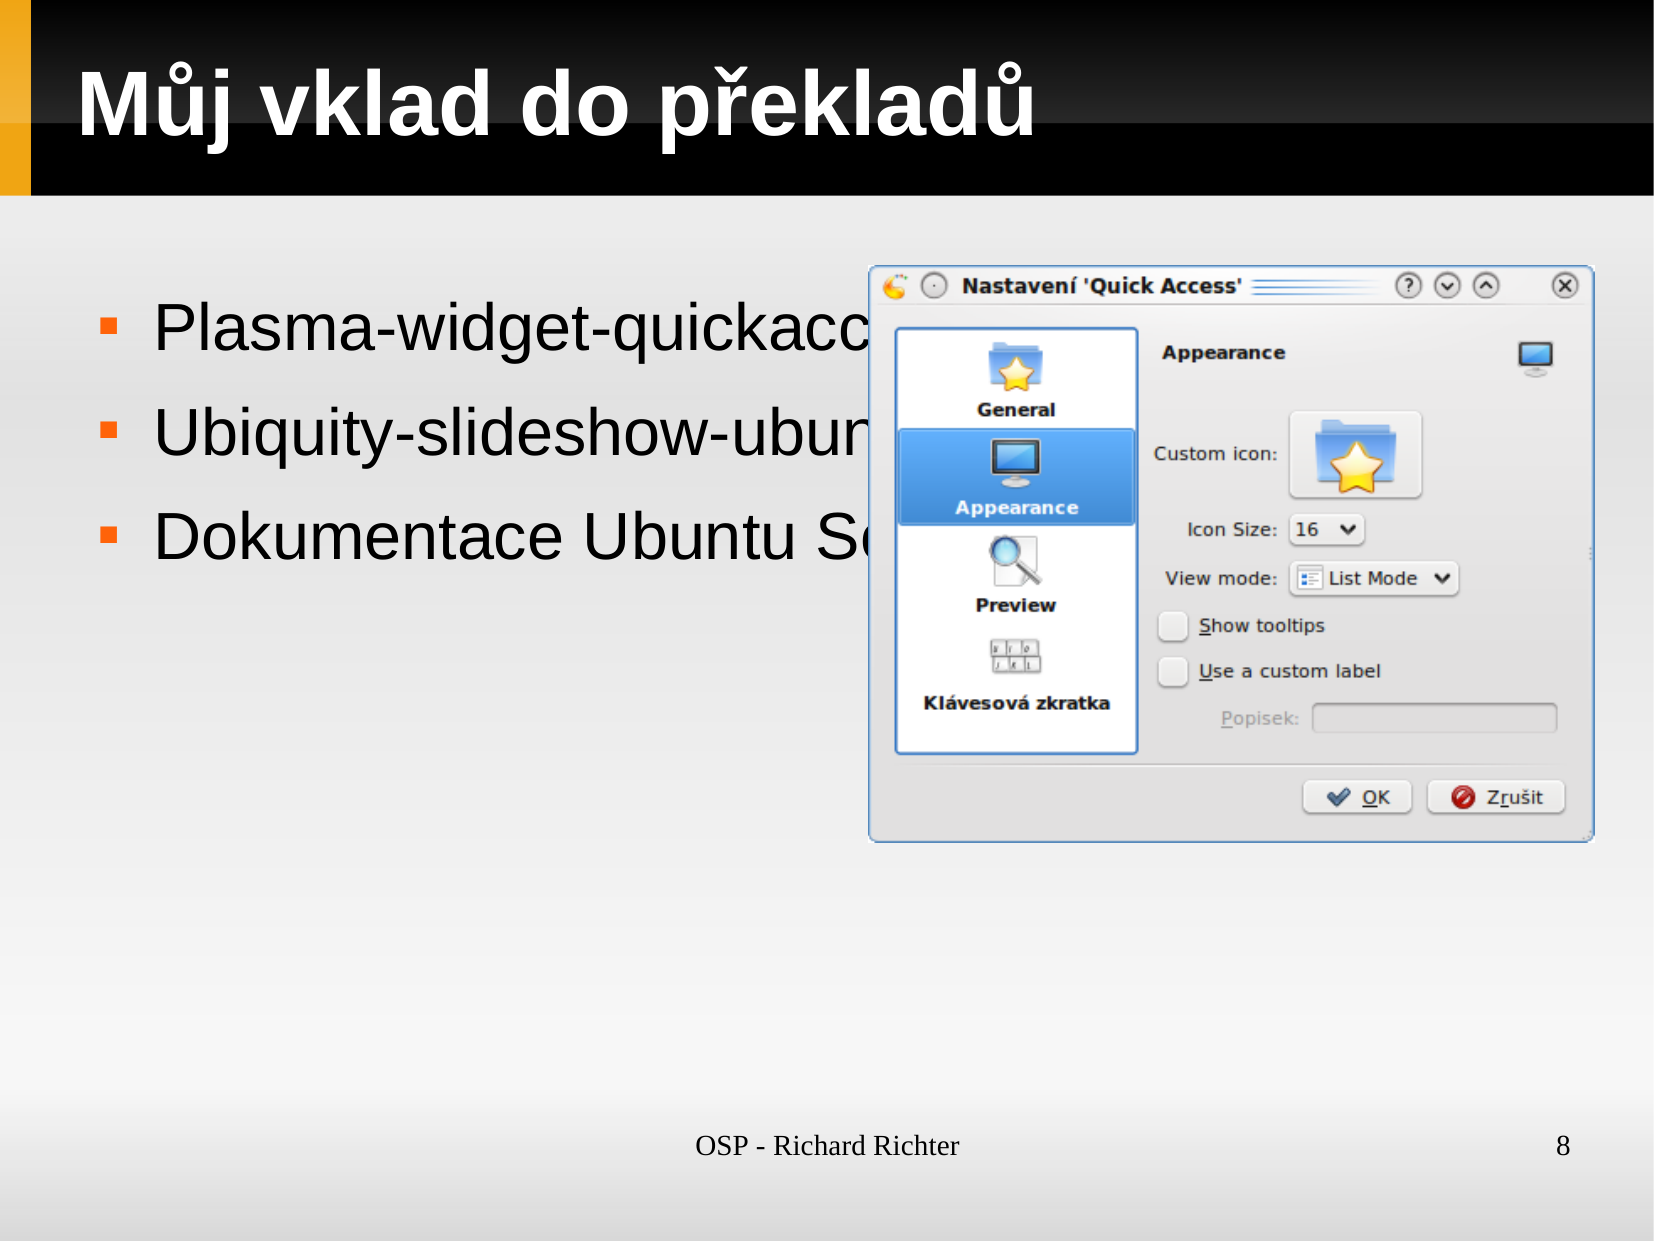

# Můj vklad do překladů
Plasma-widget-quickaccess
Ubiquity-slideshow-ubuntu
Dokumentace Ubuntu Software Center
OSP - Richard Richter
8